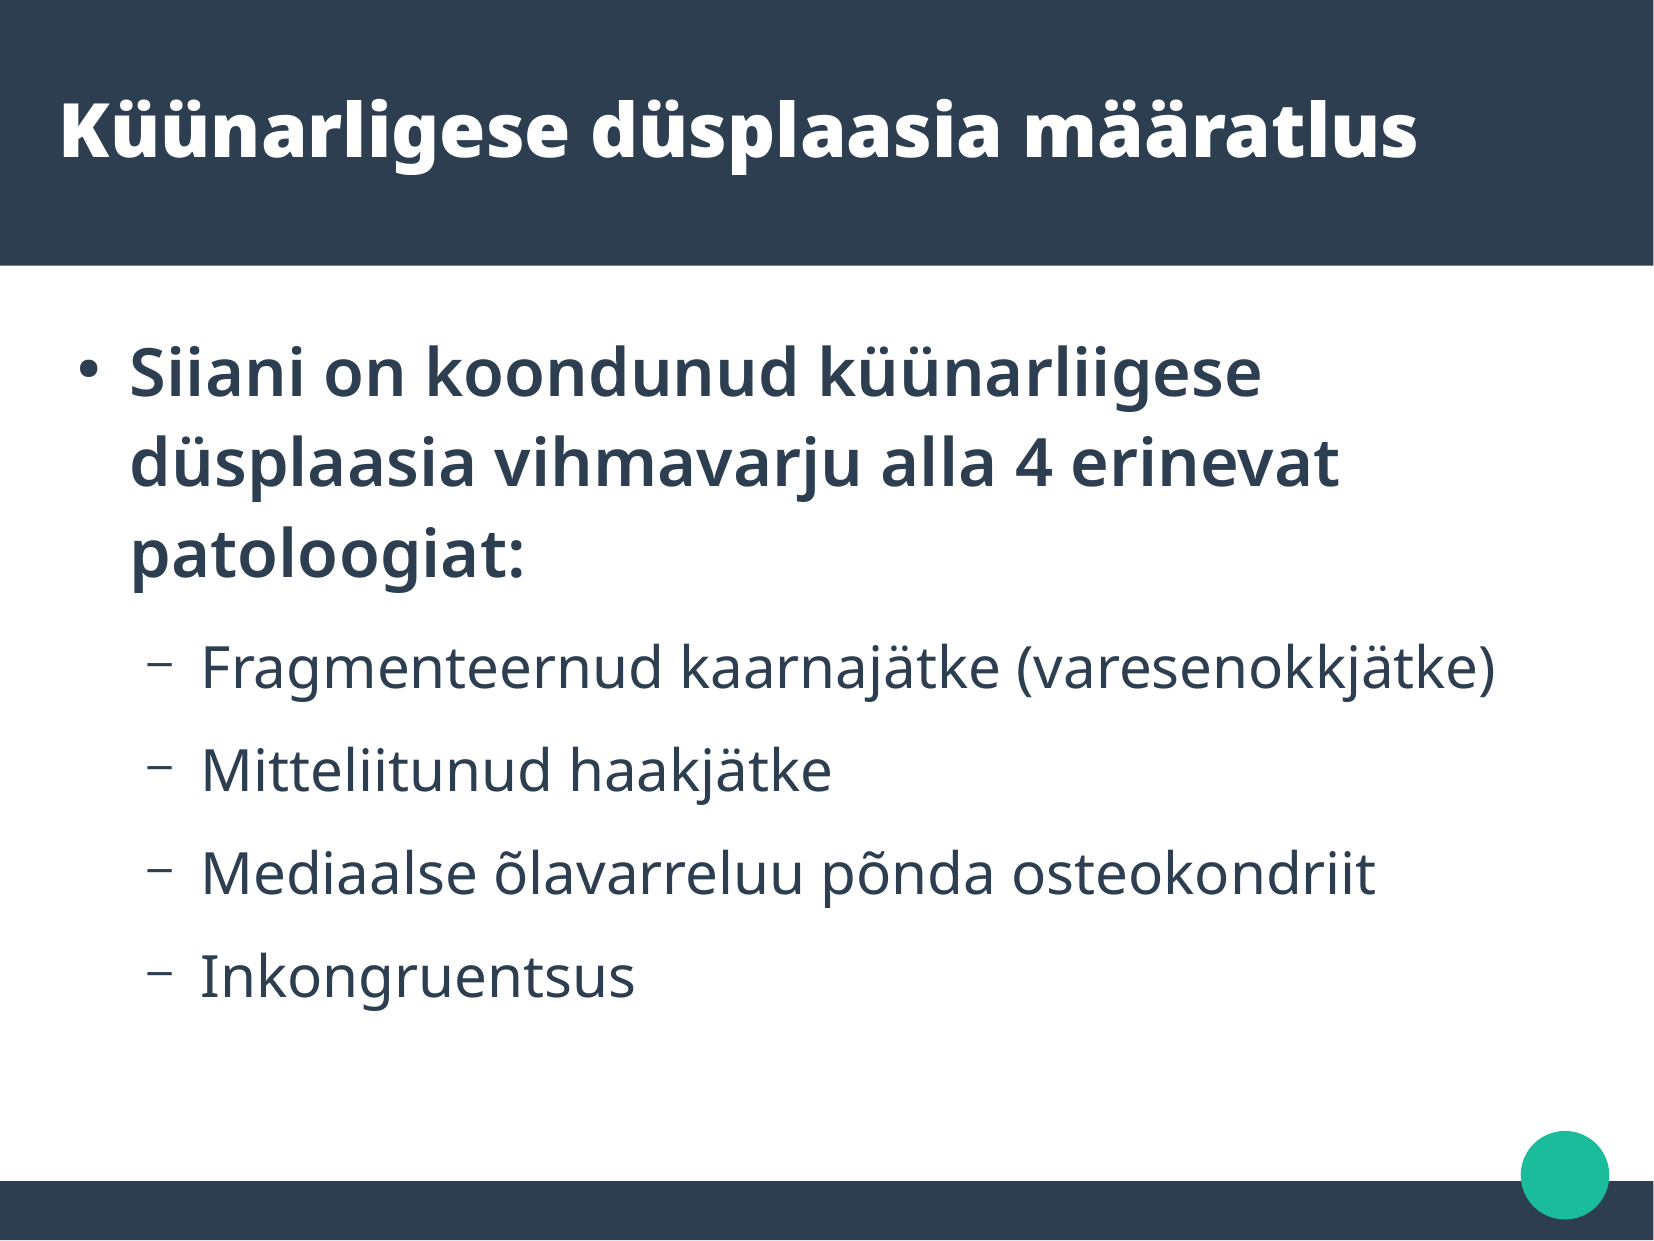

# Küünarligese düsplaasia määratlus
Siiani on koondunud küünarliigese düsplaasia vihmavarju alla 4 erinevat patoloogiat:
Fragmenteernud kaarnajätke (varesenokkjätke)
Mitteliitunud haakjätke
Mediaalse õlavarreluu põnda osteokondriit
Inkongruentsus